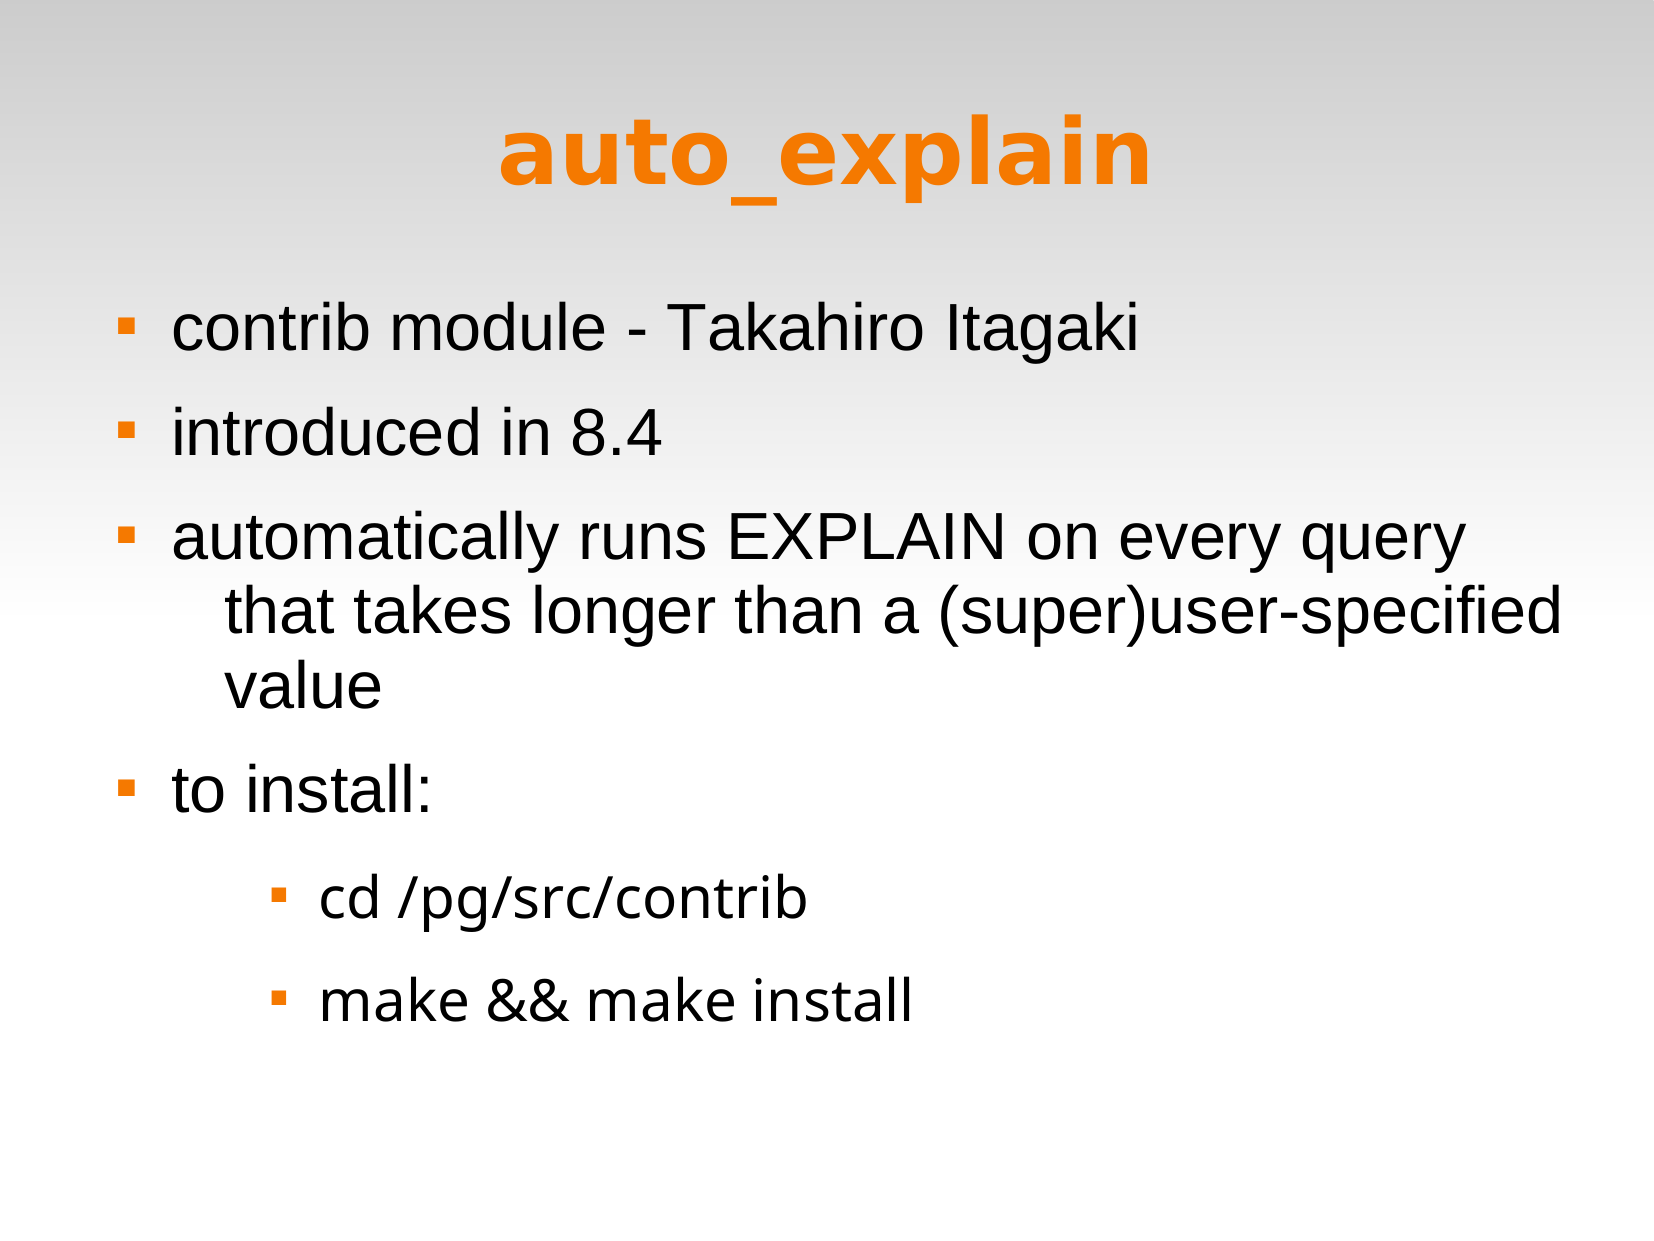

# auto_explain
contrib module - Takahiro Itagaki
introduced in 8.4
automatically runs EXPLAIN on every query that takes longer than a (super)user-specified value
to install:
cd /pg/src/contrib
make && make install